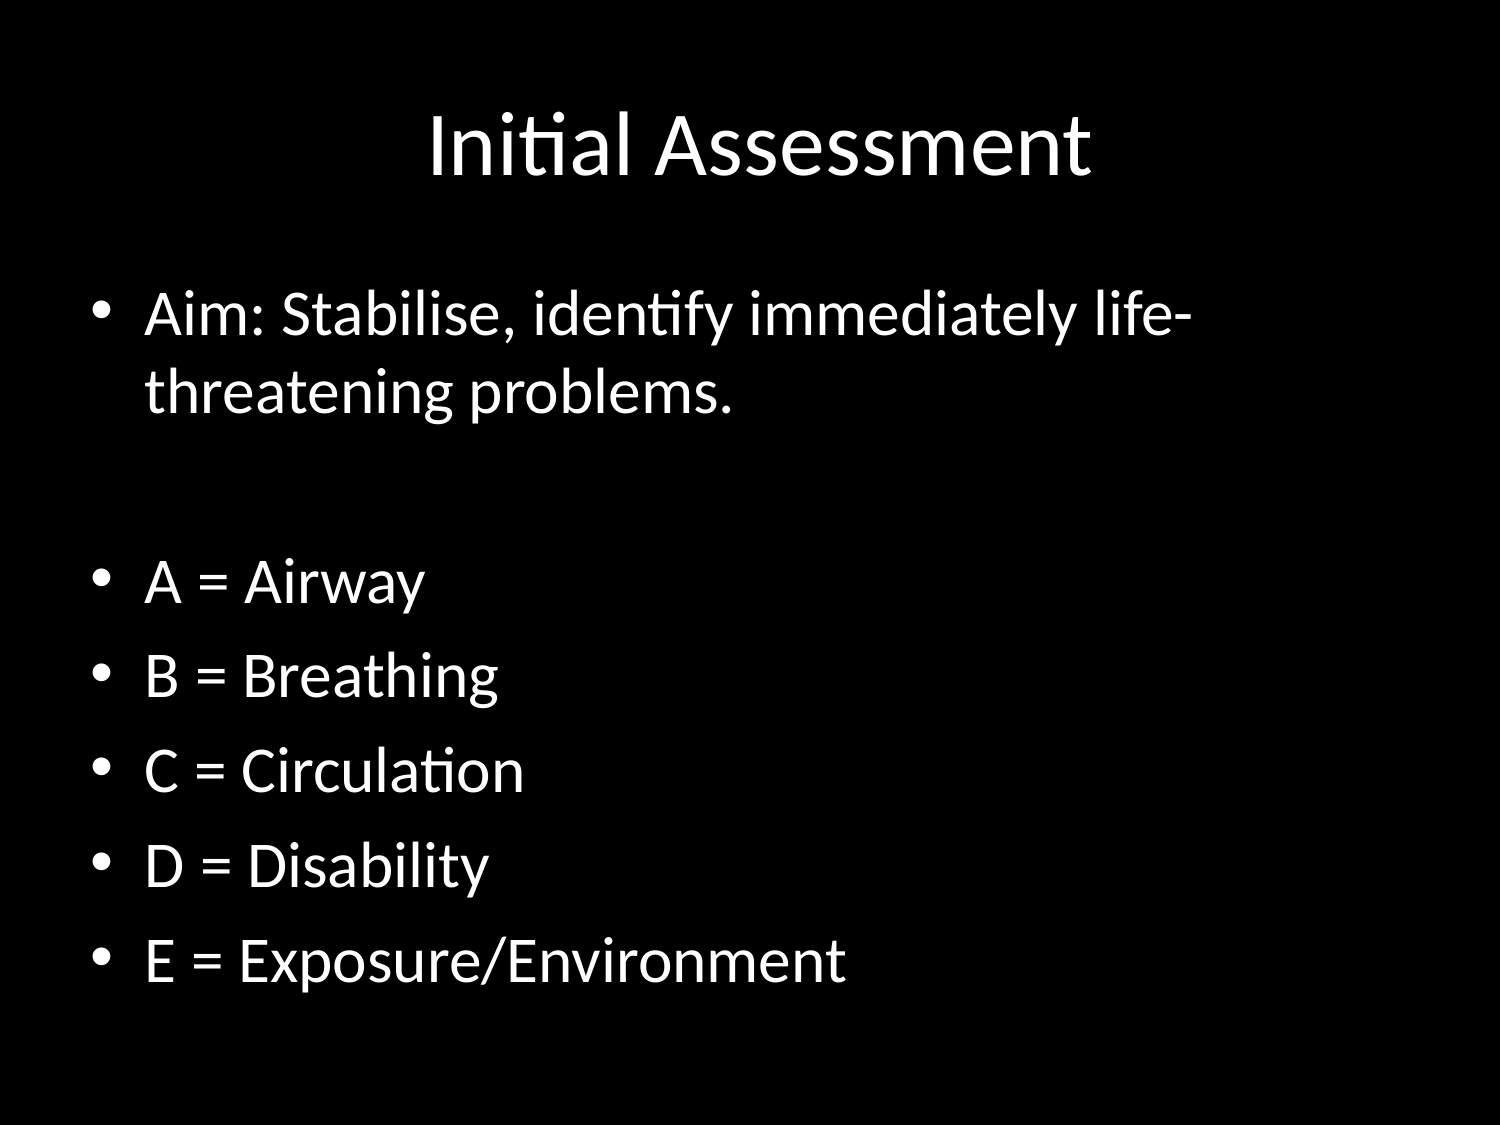

# Initial Assessment
Aim: Stabilise, identify immediately life-threatening problems.
A = Airway
B = Breathing
C = Circulation
D = Disability
E = Exposure/Environment